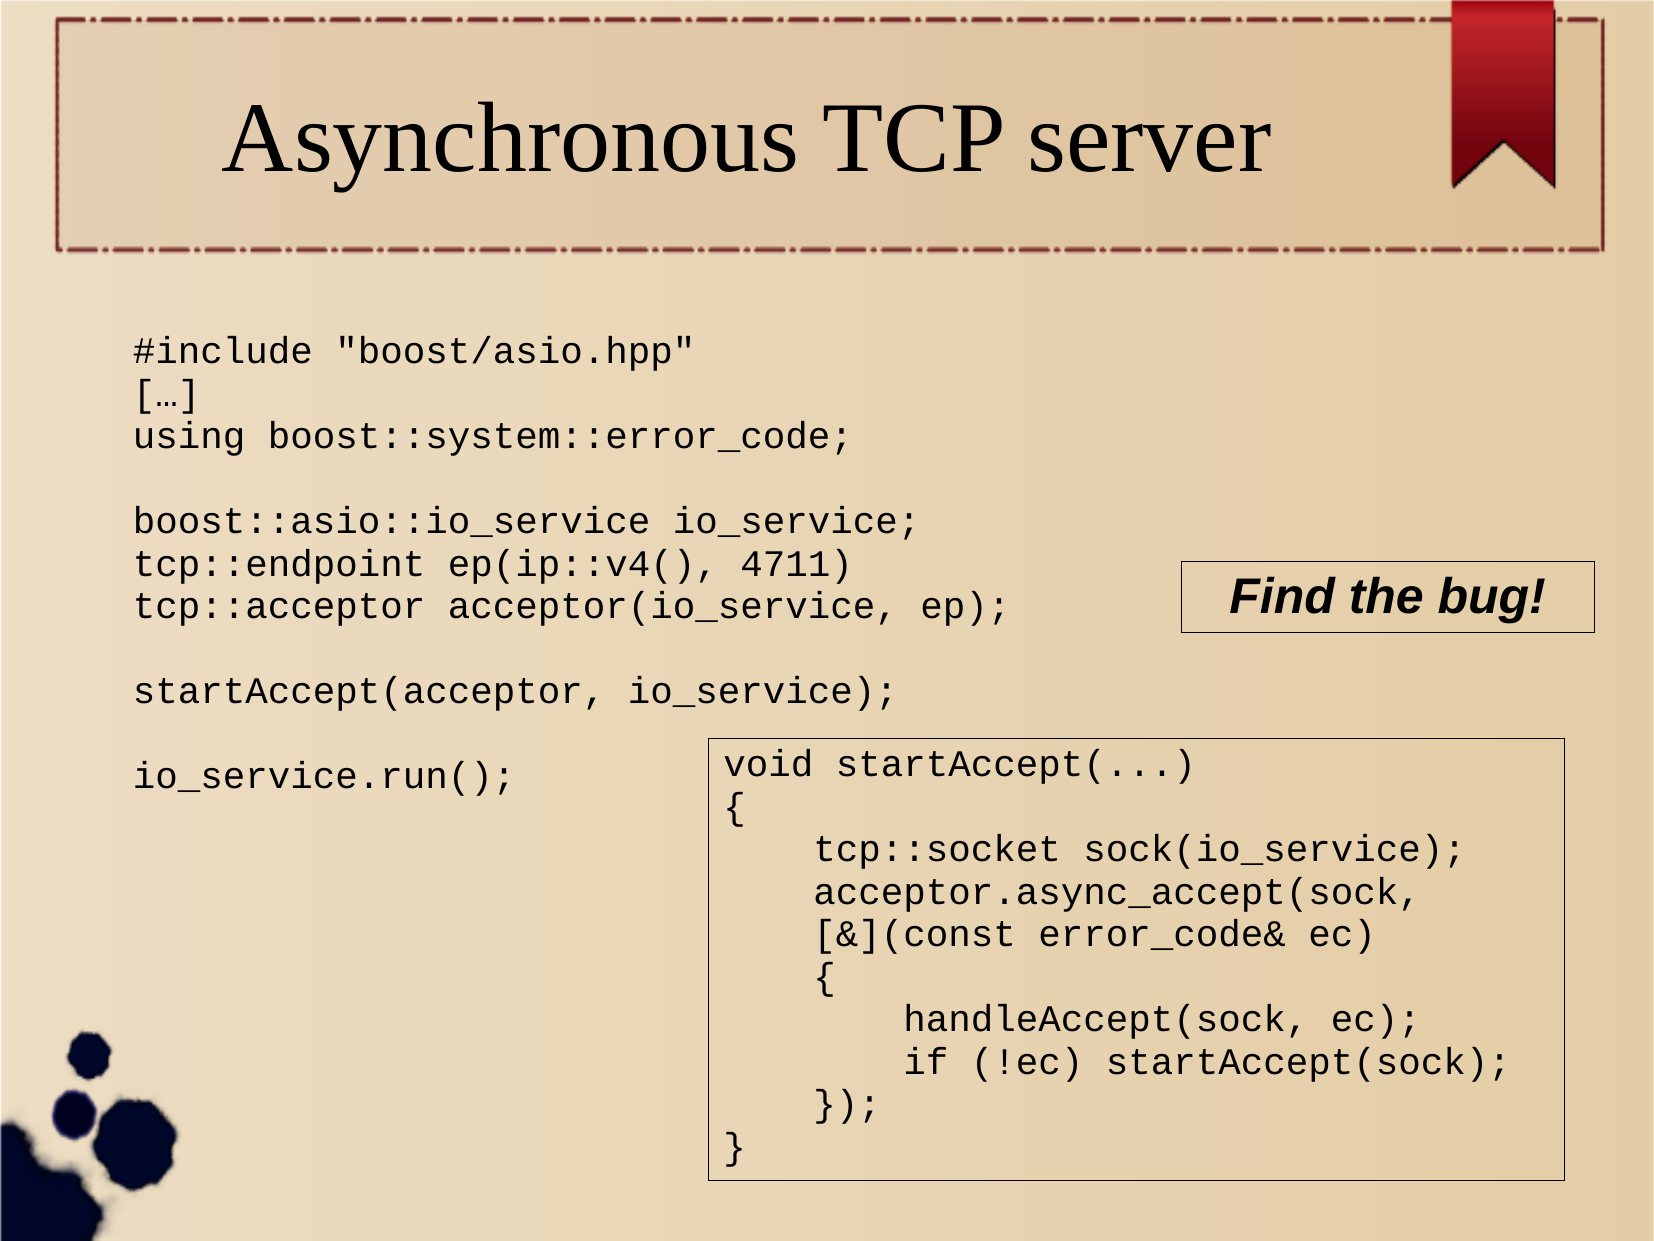

# Asynchronous TCP server
#include "boost/asio.hpp"
[…]
using boost::system::error_code;
boost::asio::io_service io_service;
tcp::endpoint ep(ip::v4(), 4711)
tcp::acceptor acceptor(io_service, ep);
startAccept(acceptor, io_service);
io_service.run();
Find the bug!
void startAccept(...)
{
 tcp::socket sock(io_service);
 acceptor.async_accept(sock,
 [&](const error_code& ec)
 {
 handleAccept(sock, ec);
 if (!ec) startAccept(sock);
 });
}